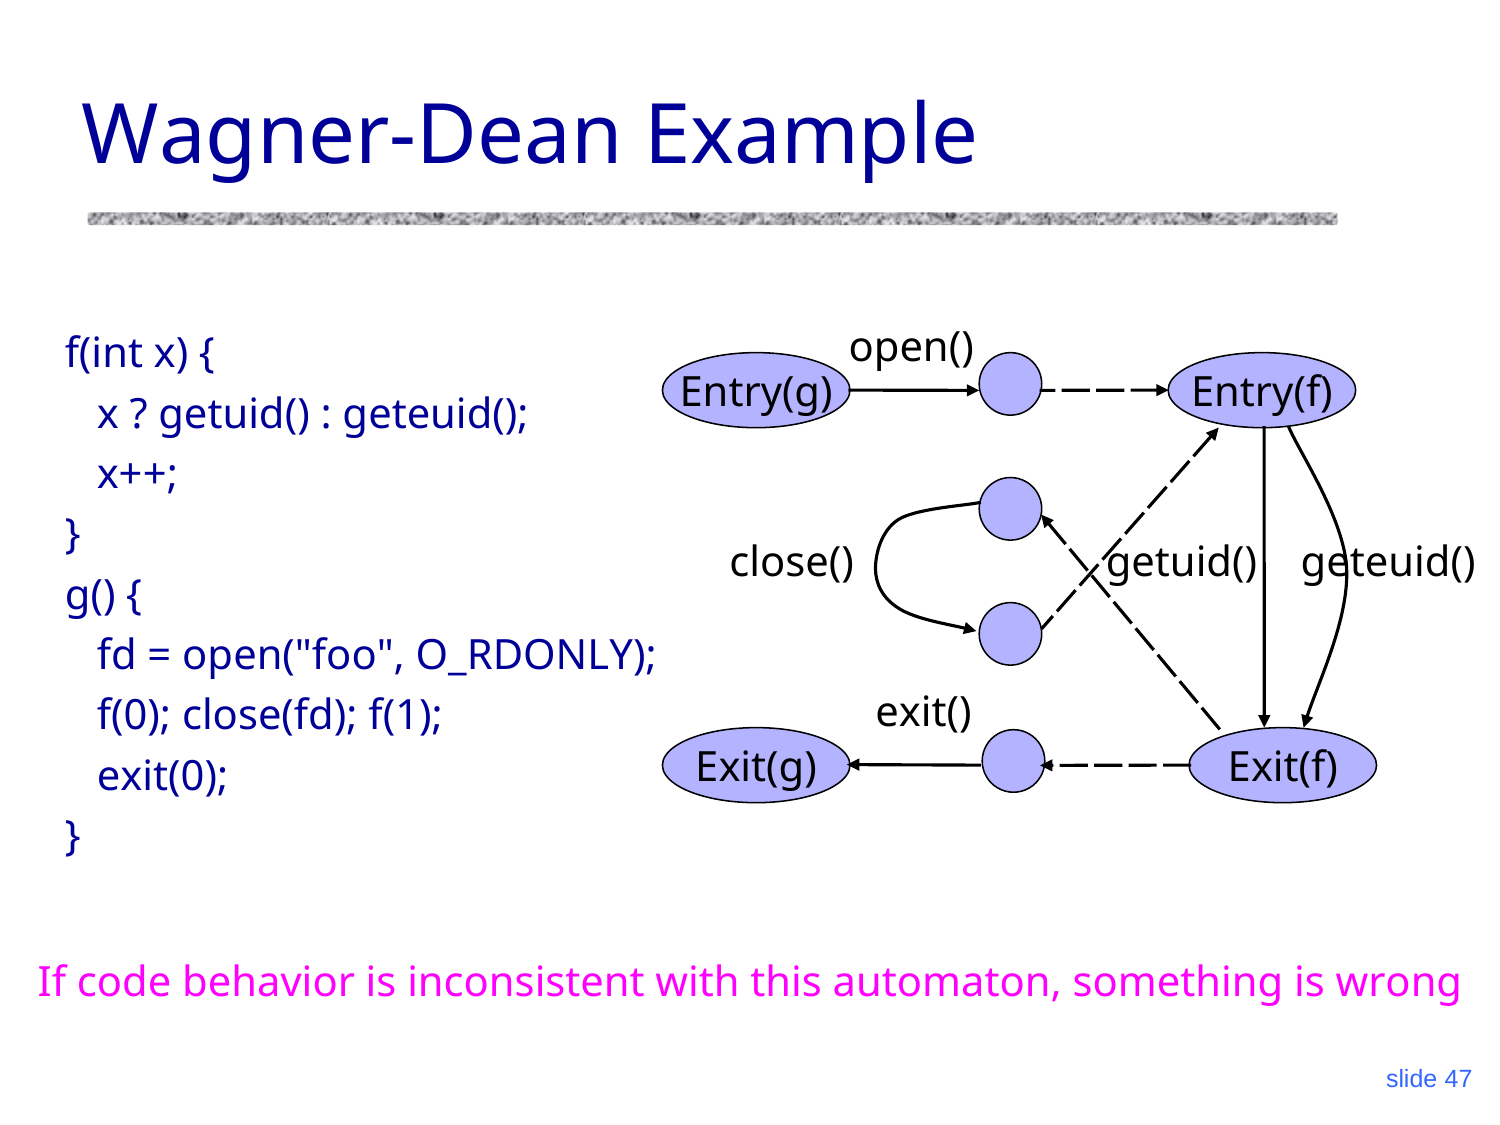

Wagner-Dean Example
open()
f(int x) {
 x ? getuid() : geteuid();
 x++;
}
g() {
 fd = open("foo", O_RDONLY);
 f(0); close(fd); f(1);
 exit(0);
}
Entry(g)
Entry(f)
close()
getuid()
geteuid()
exit()
Exit(g)
Exit(f)
If code behavior is inconsistent with this automaton, something is wrong
slide